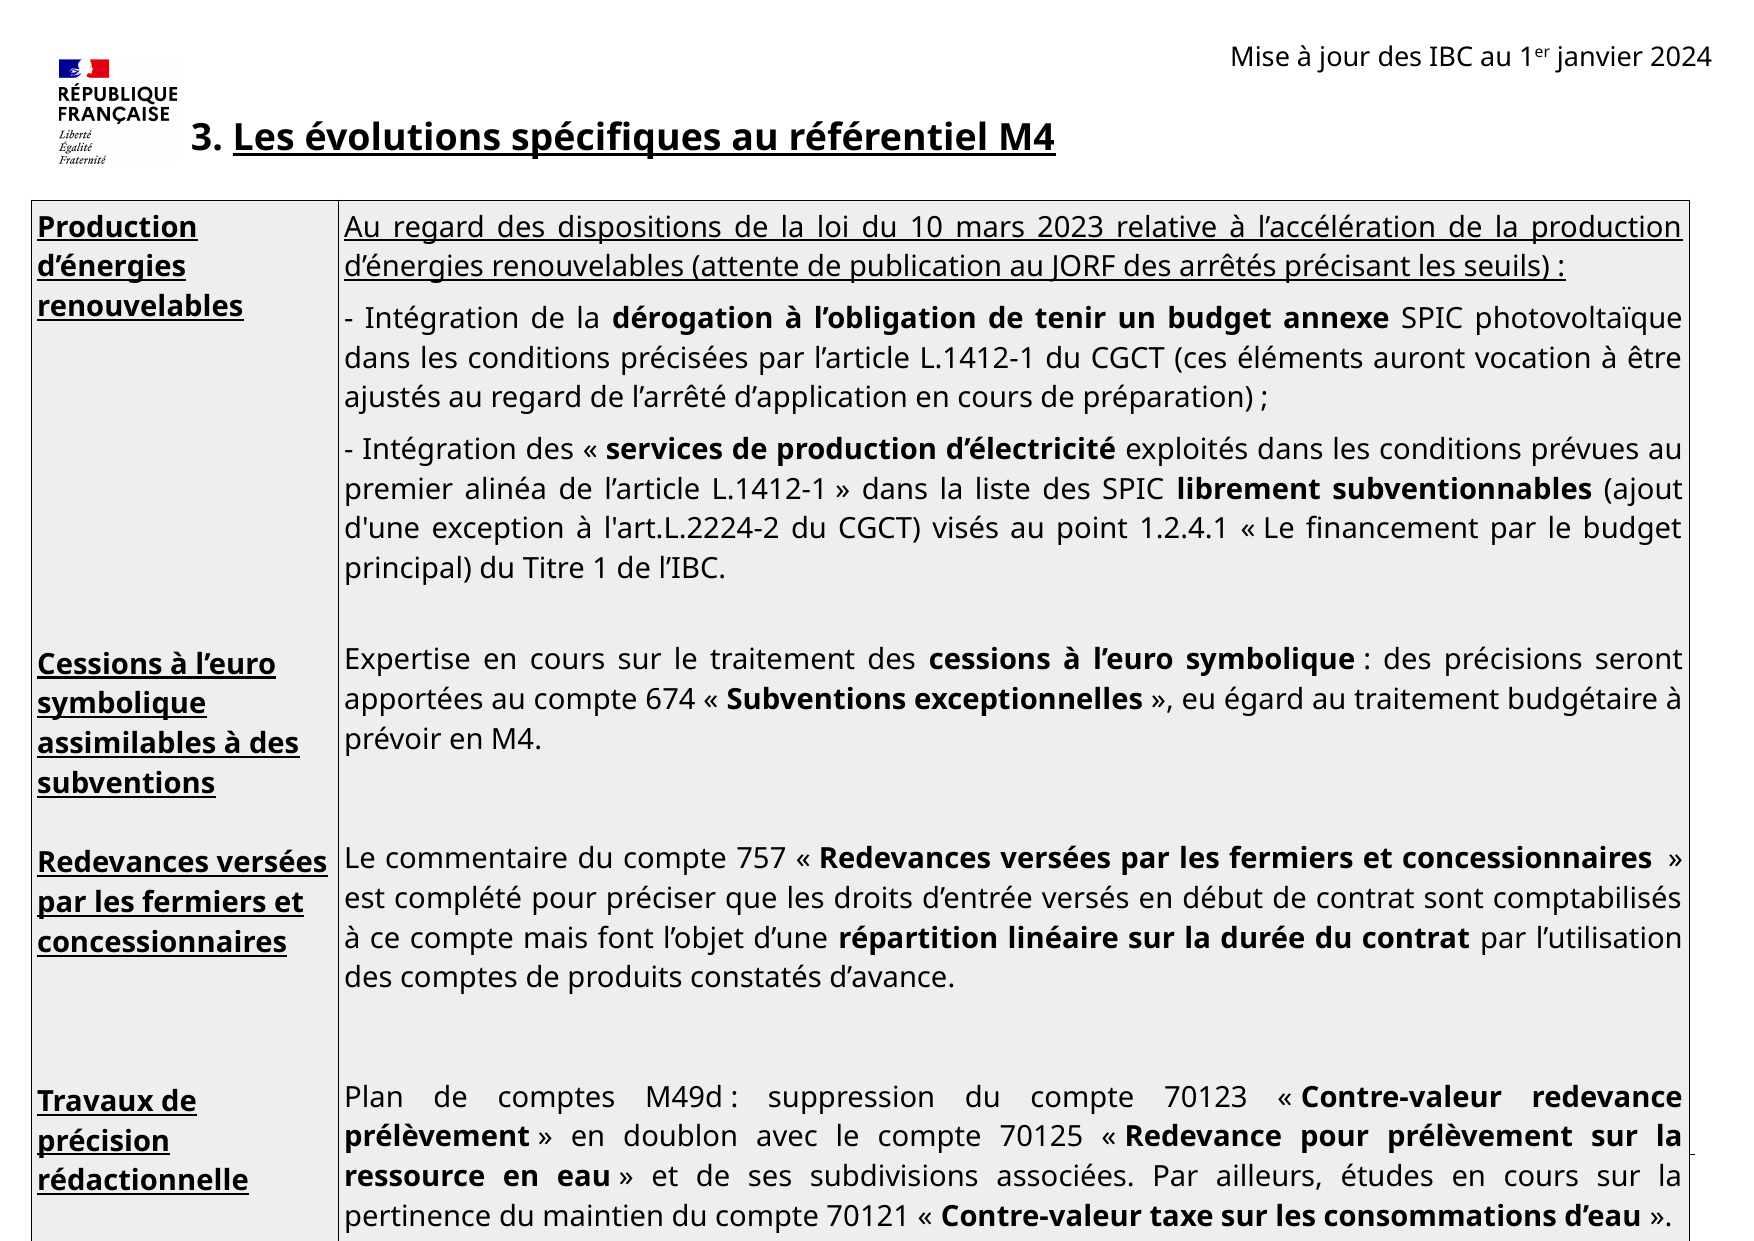

Mise à jour des IBC au 1er janvier 2024
# 3. Les évolutions spécifiques au référentiel M4
| Production d’énergies renouvelables Cessions à l’euro symbolique assimilables à des subventions Redevances versées par les fermiers et concessionnaires Travaux de précision rédactionnelle | Au regard des dispositions de la loi du 10 mars 2023 relative à l’accélération de la production d’énergies renouvelables (attente de publication au JORF des arrêtés précisant les seuils) : - Intégration de la dérogation à l’obligation de tenir un budget annexe SPIC photovoltaïque dans les conditions précisées par l’article L.1412-1 du CGCT (ces éléments auront vocation à être ajustés au regard de l’arrêté d’application en cours de préparation) ; - Intégration des « services de production d’électricité exploités dans les conditions prévues au premier alinéa de l’article L.1412-1 » dans la liste des SPIC librement subventionnables (ajout d'une exception à l'art.L.2224-2 du CGCT) visés au point 1.2.4.1 « Le financement par le budget principal) du Titre 1 de l’IBC. Expertise en cours sur le traitement des cessions à l’euro symbolique : des précisions seront apportées au compte 674 « Subventions exceptionnelles », eu égard au traitement budgétaire à prévoir en M4. Le commentaire du compte 757 « Redevances versées par les fermiers et concessionnaires  » est complété pour préciser que les droits d’entrée versés en début de contrat sont comptabilisés à ce compte mais font l’objet d’une répartition linéaire sur la durée du contrat par l’utilisation des comptes de produits constatés d’avance. Plan de comptes M49d : suppression du compte 70123 « Contre-valeur redevance prélèvement » en doublon avec le compte 70125 « Redevance pour prélèvement sur la ressource en eau » et de ses subdivisions associées. Par ailleurs, études en cours sur la pertinence du maintien du compte 70121 « Contre-valeur taxe sur les consommations d’eau ». |
| --- | --- |